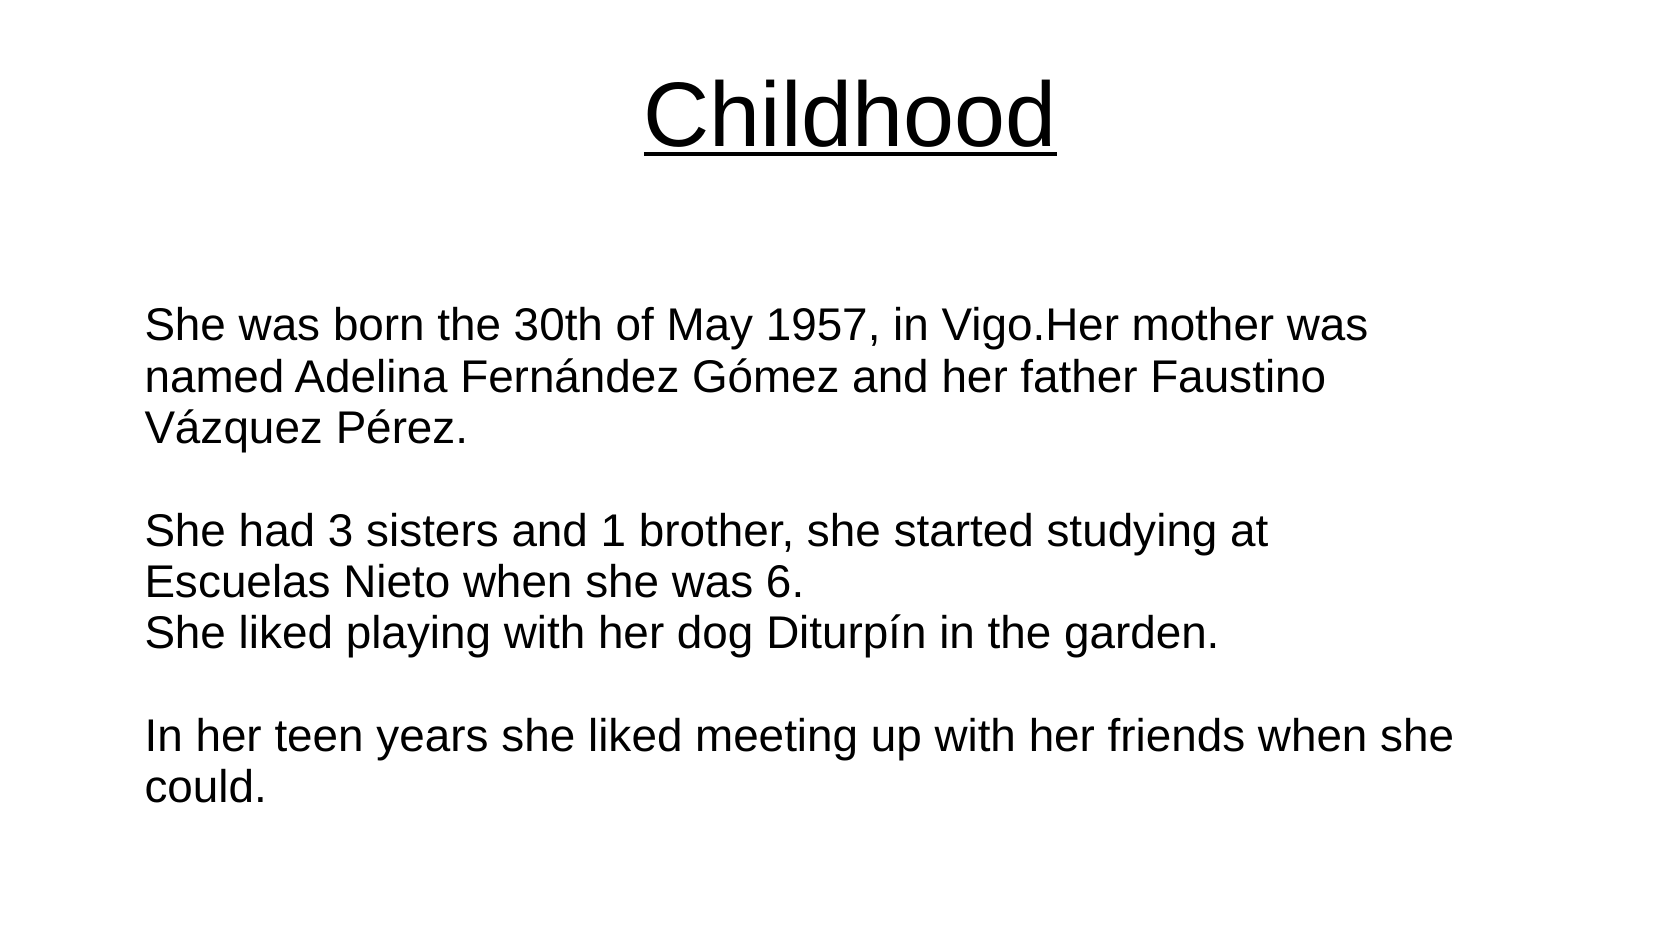

# Childhood
She was born the 30th of May 1957, in Vigo.Her mother was named Adelina Fernández Gómez and her father Faustino Vázquez Pérez.
She had 3 sisters and 1 brother, she started studying at Escuelas Nieto when she was 6.
She liked playing with her dog Diturpín in the garden.
In her teen years she liked meeting up with her friends when she could.